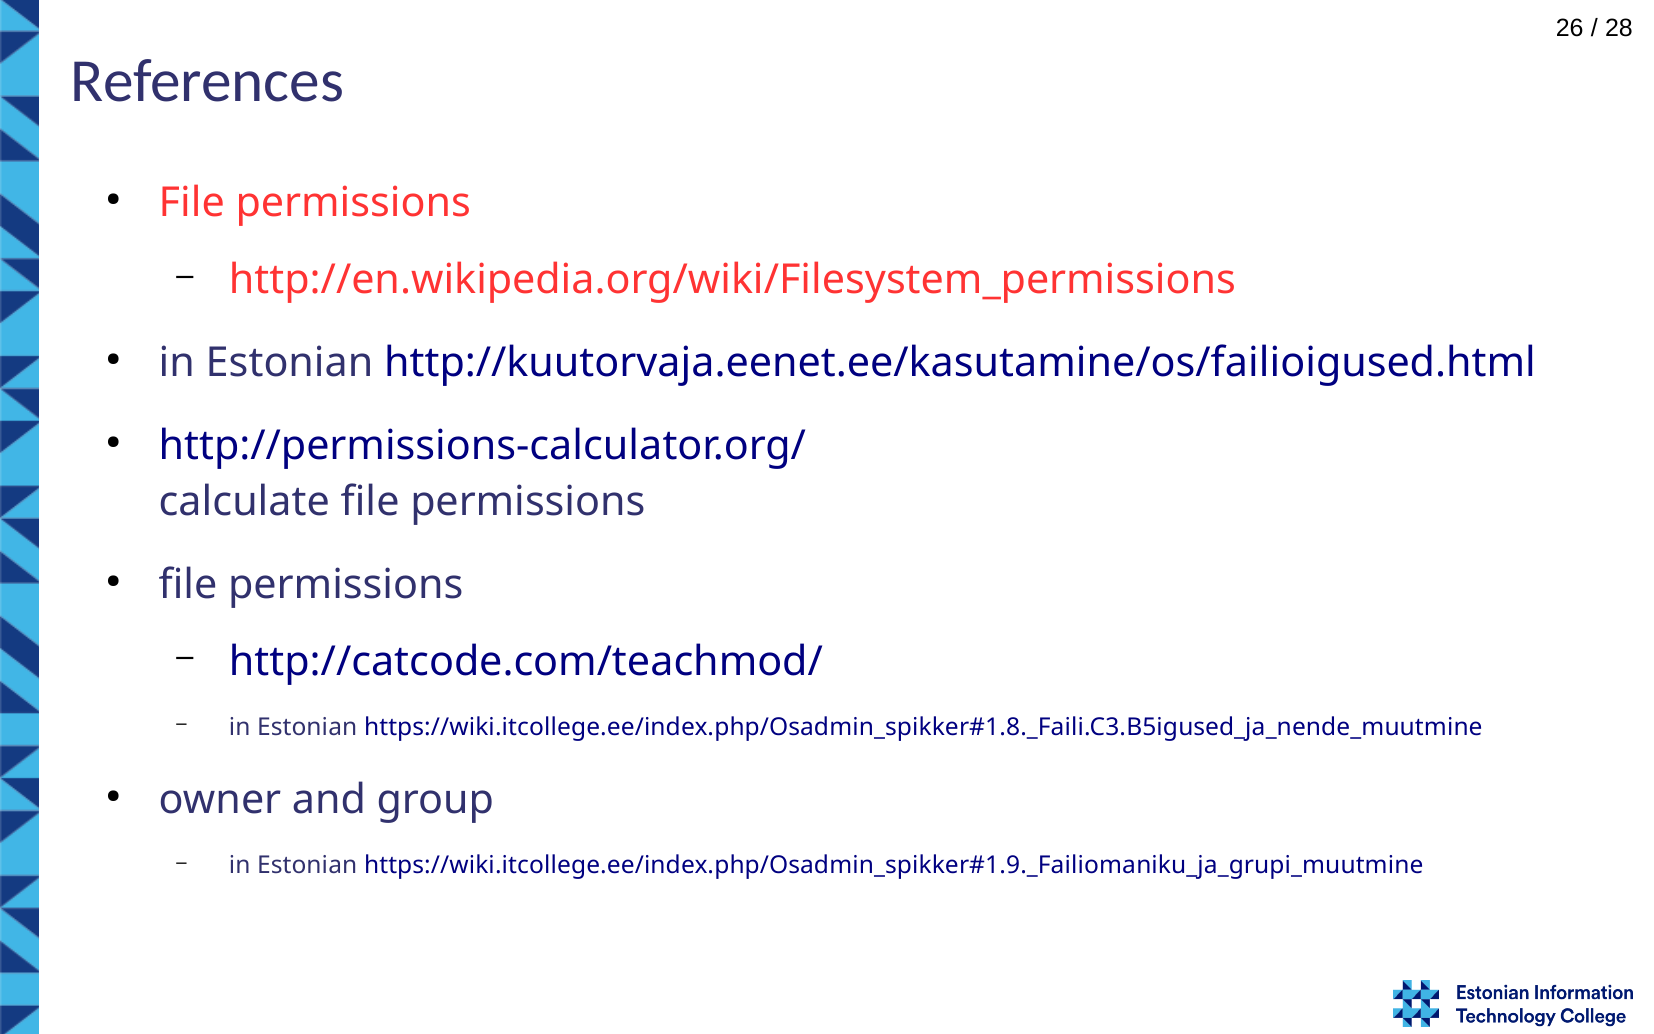

# References
File permissions
http://en.wikipedia.org/wiki/Filesystem_permissions
in Estonian http://kuutorvaja.eenet.ee/kasutamine/os/failioigused.html
http://permissions-calculator.org/
calculate file permissions
file permissions
http://catcode.com/teachmod/
in Estonian https://wiki.itcollege.ee/index.php/Osadmin_spikker#1.8._Faili.C3.B5igused_ja_nende_muutmine
owner and group
in Estonian https://wiki.itcollege.ee/index.php/Osadmin_spikker#1.9._Failiomaniku_ja_grupi_muutmine